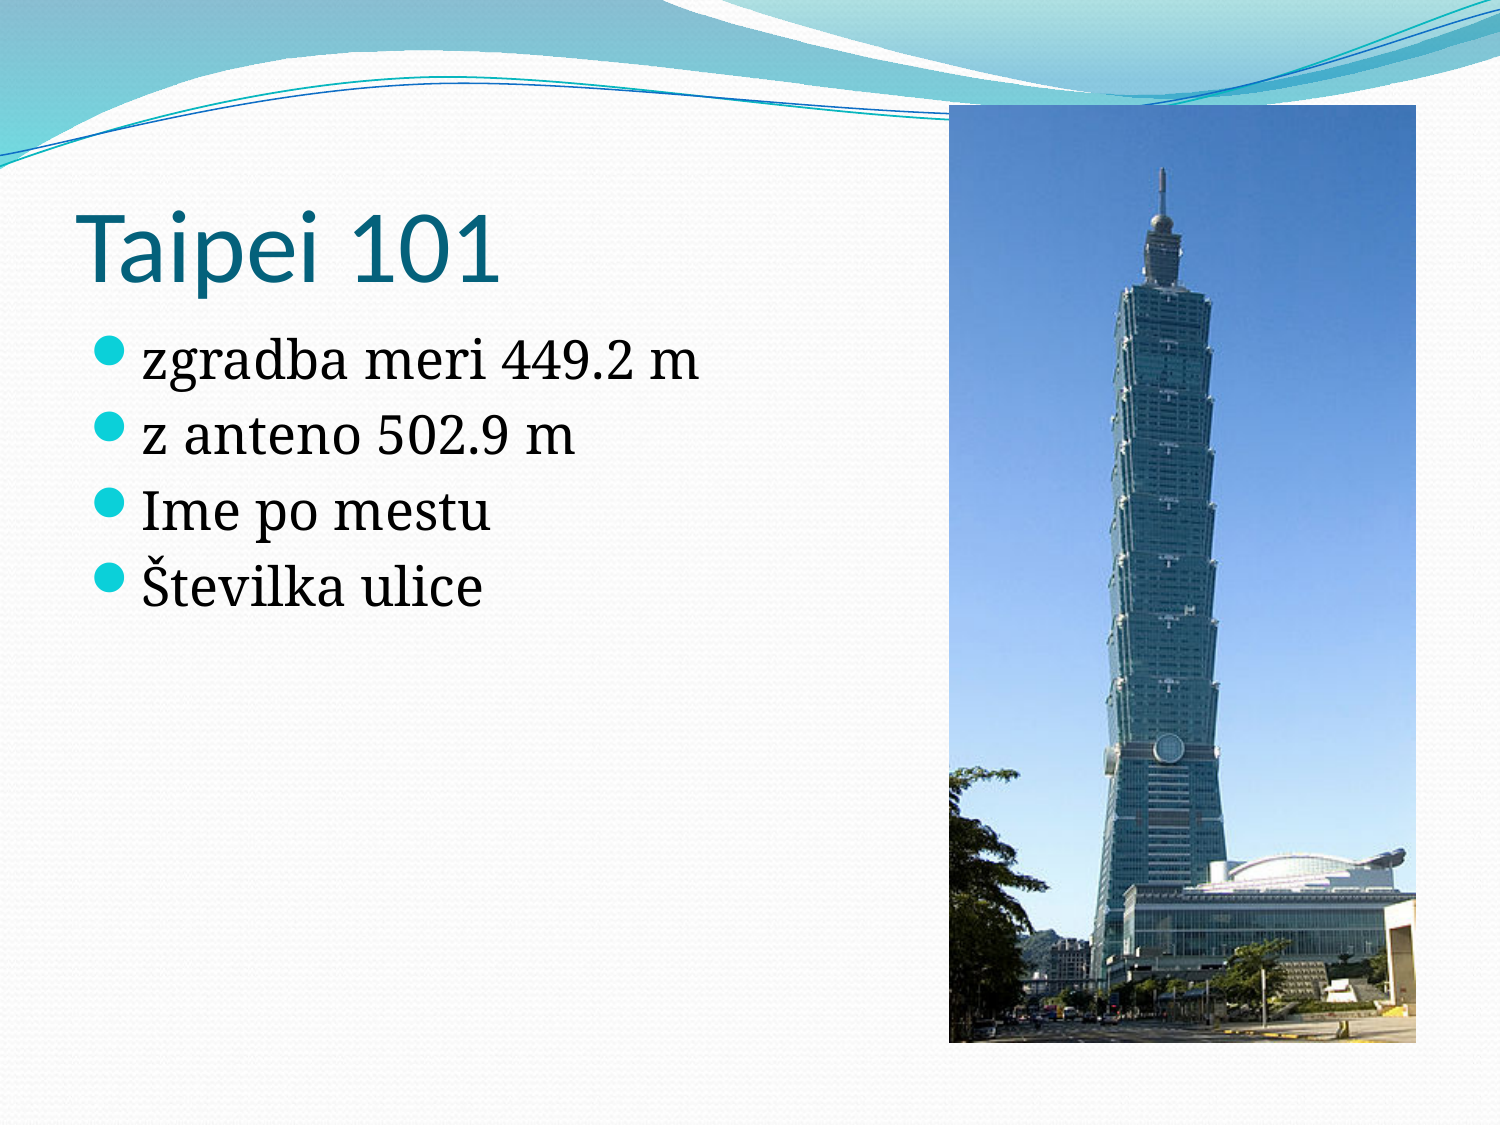

# Taipei 101
zgradba meri 449.2 m
z anteno 502.9 m
Ime po mestu
Številka ulice